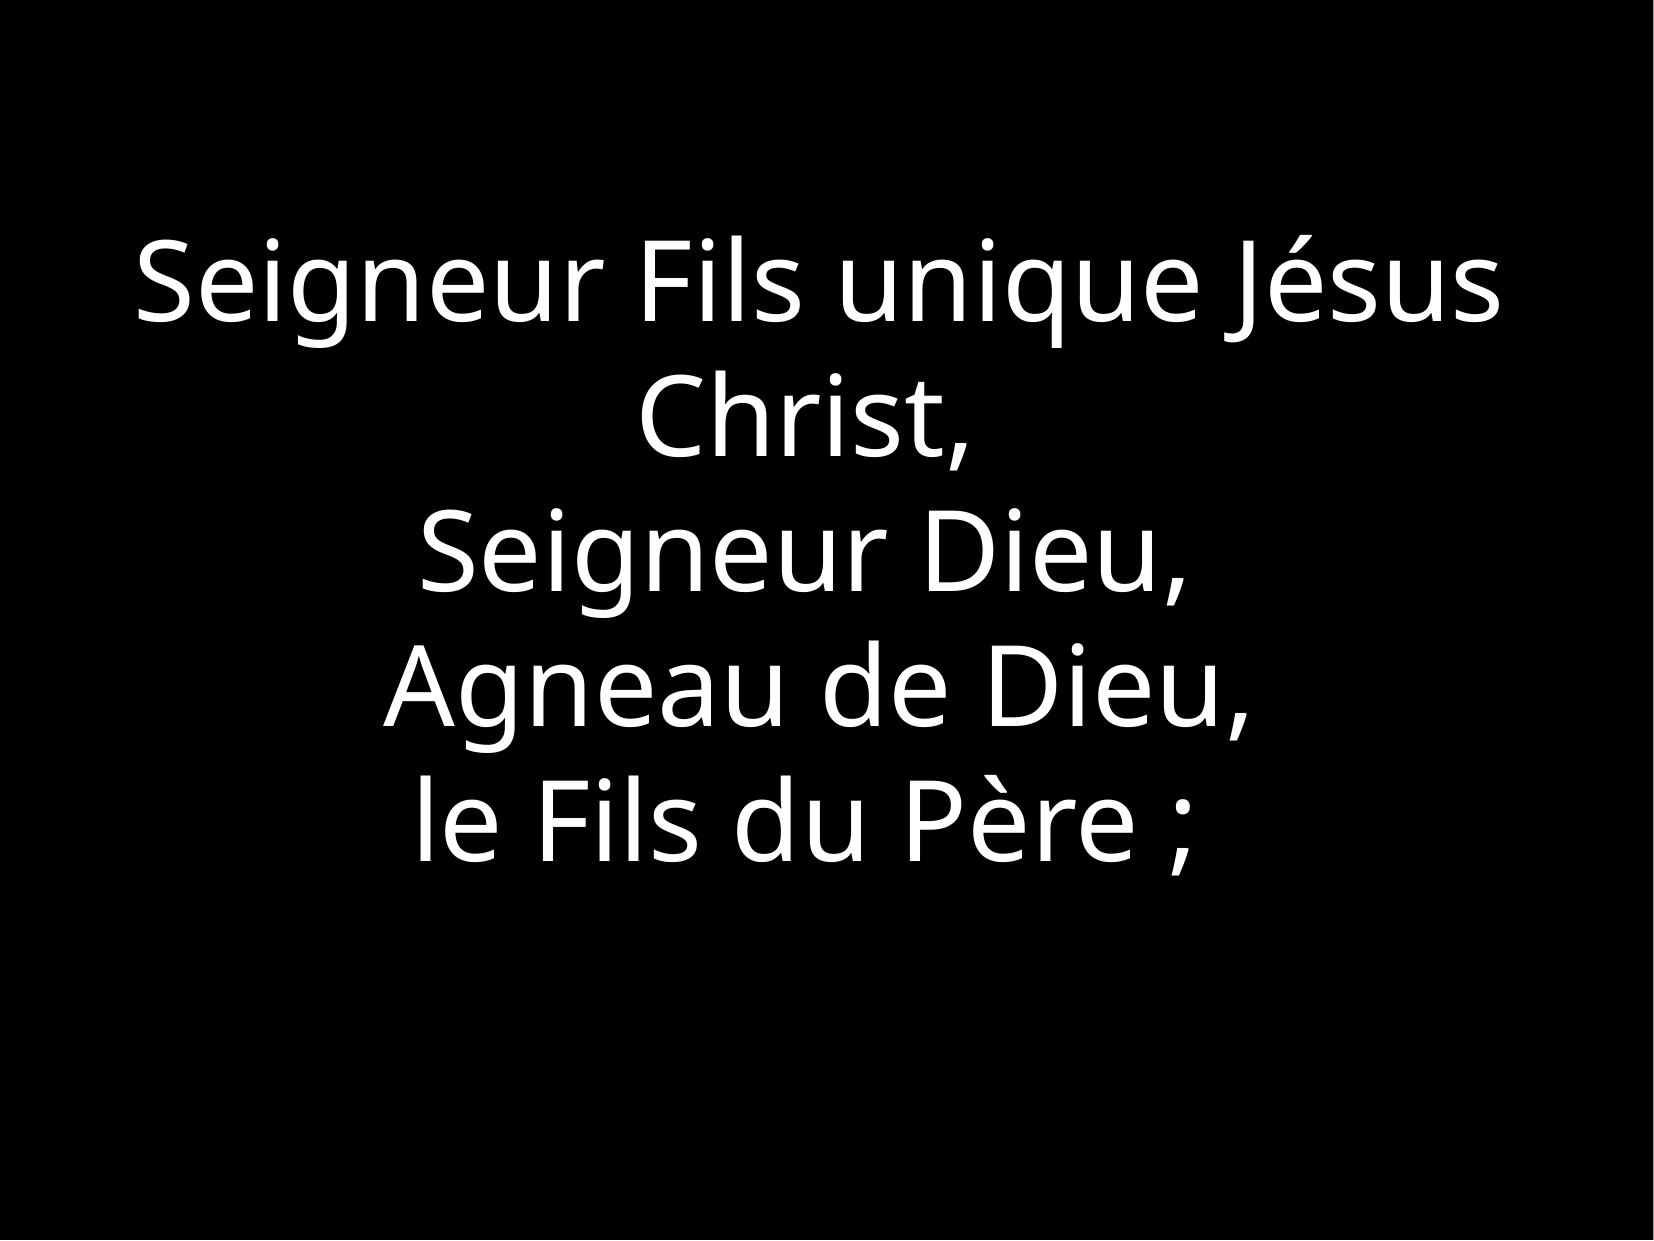

# Seigneur Fils unique Jésus Christ, Seigneur Dieu, Agneau de Dieu, le Fils du Père ;